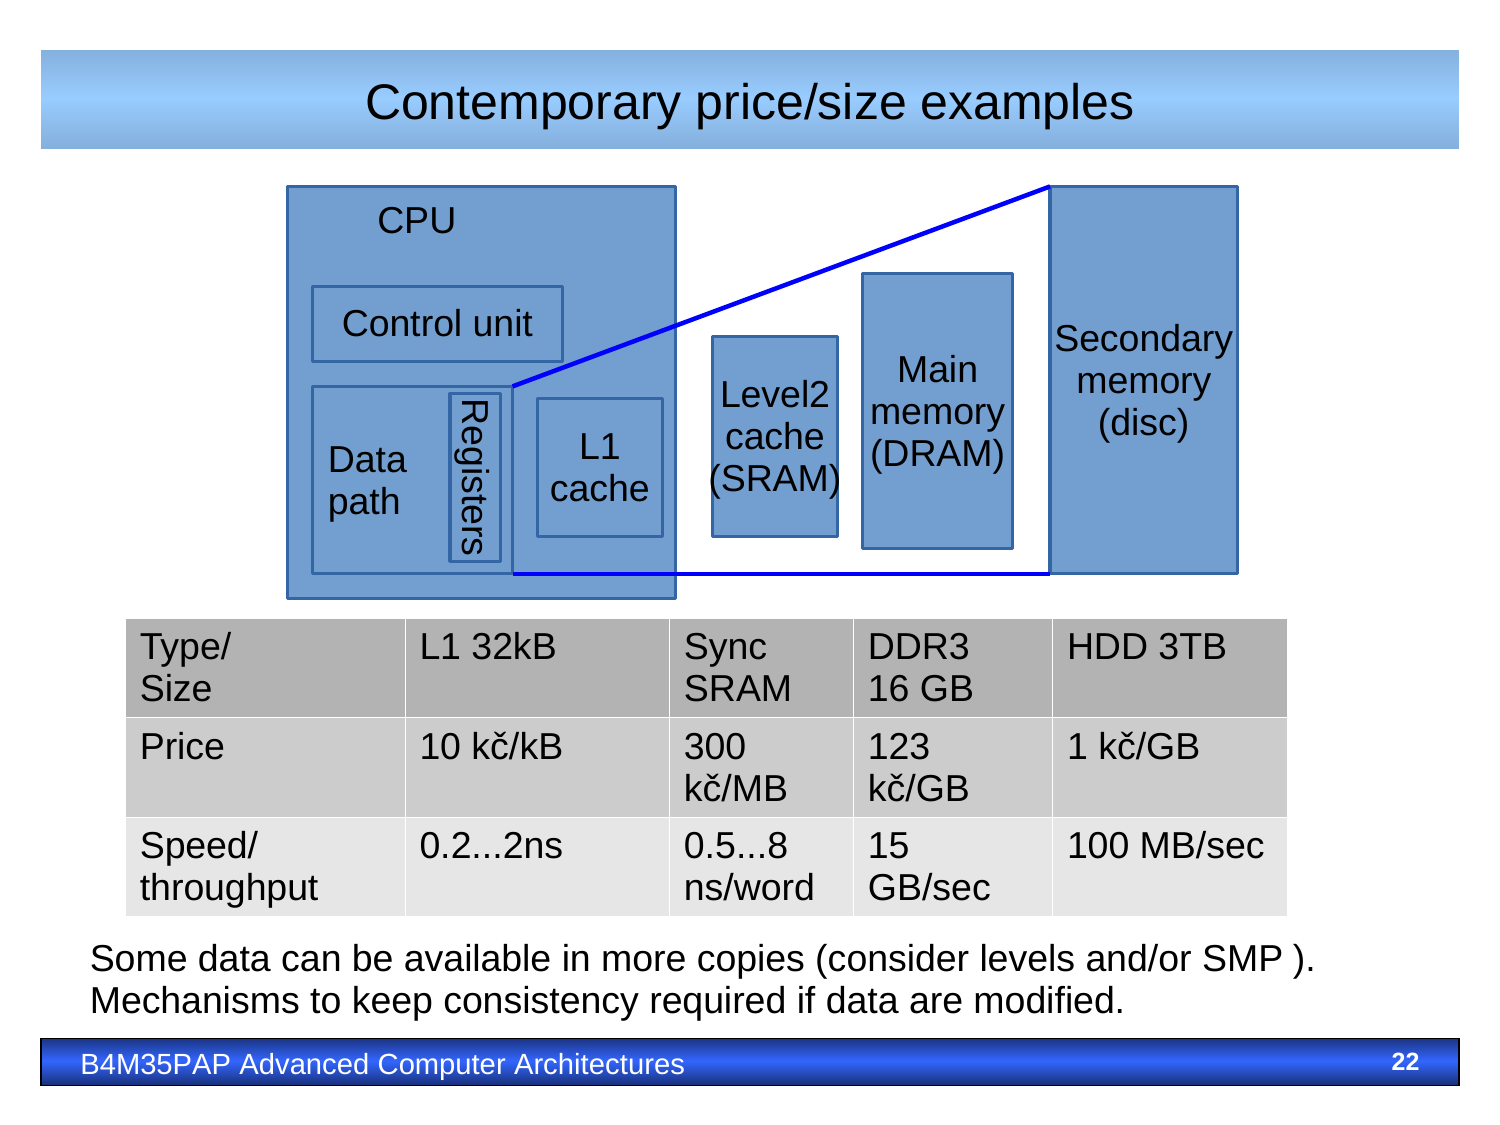

# Contemporary price/size examples
Secondary
memory
(disc)
CPU
Main
memory
(DRAM)
Control unit
Level2
cache
(SRAM)
Data
path
L1
cache
Registers
| Type/ Size | L1 32kB | Sync SRAM | DDR3 16 GB | HDD 3TB |
| --- | --- | --- | --- | --- |
| Price | 10 kč/kB | 300 kč/MB | 123 kč/GB | 1 kč/GB |
| Speed/ throughput | 0.2...2ns | 0.5...8 ns/word | 15 GB/sec | 100 MB/sec |
Some data can be available in more copies (consider levels and/or SMP ). Mechanisms to keep consistency required if data are modified.